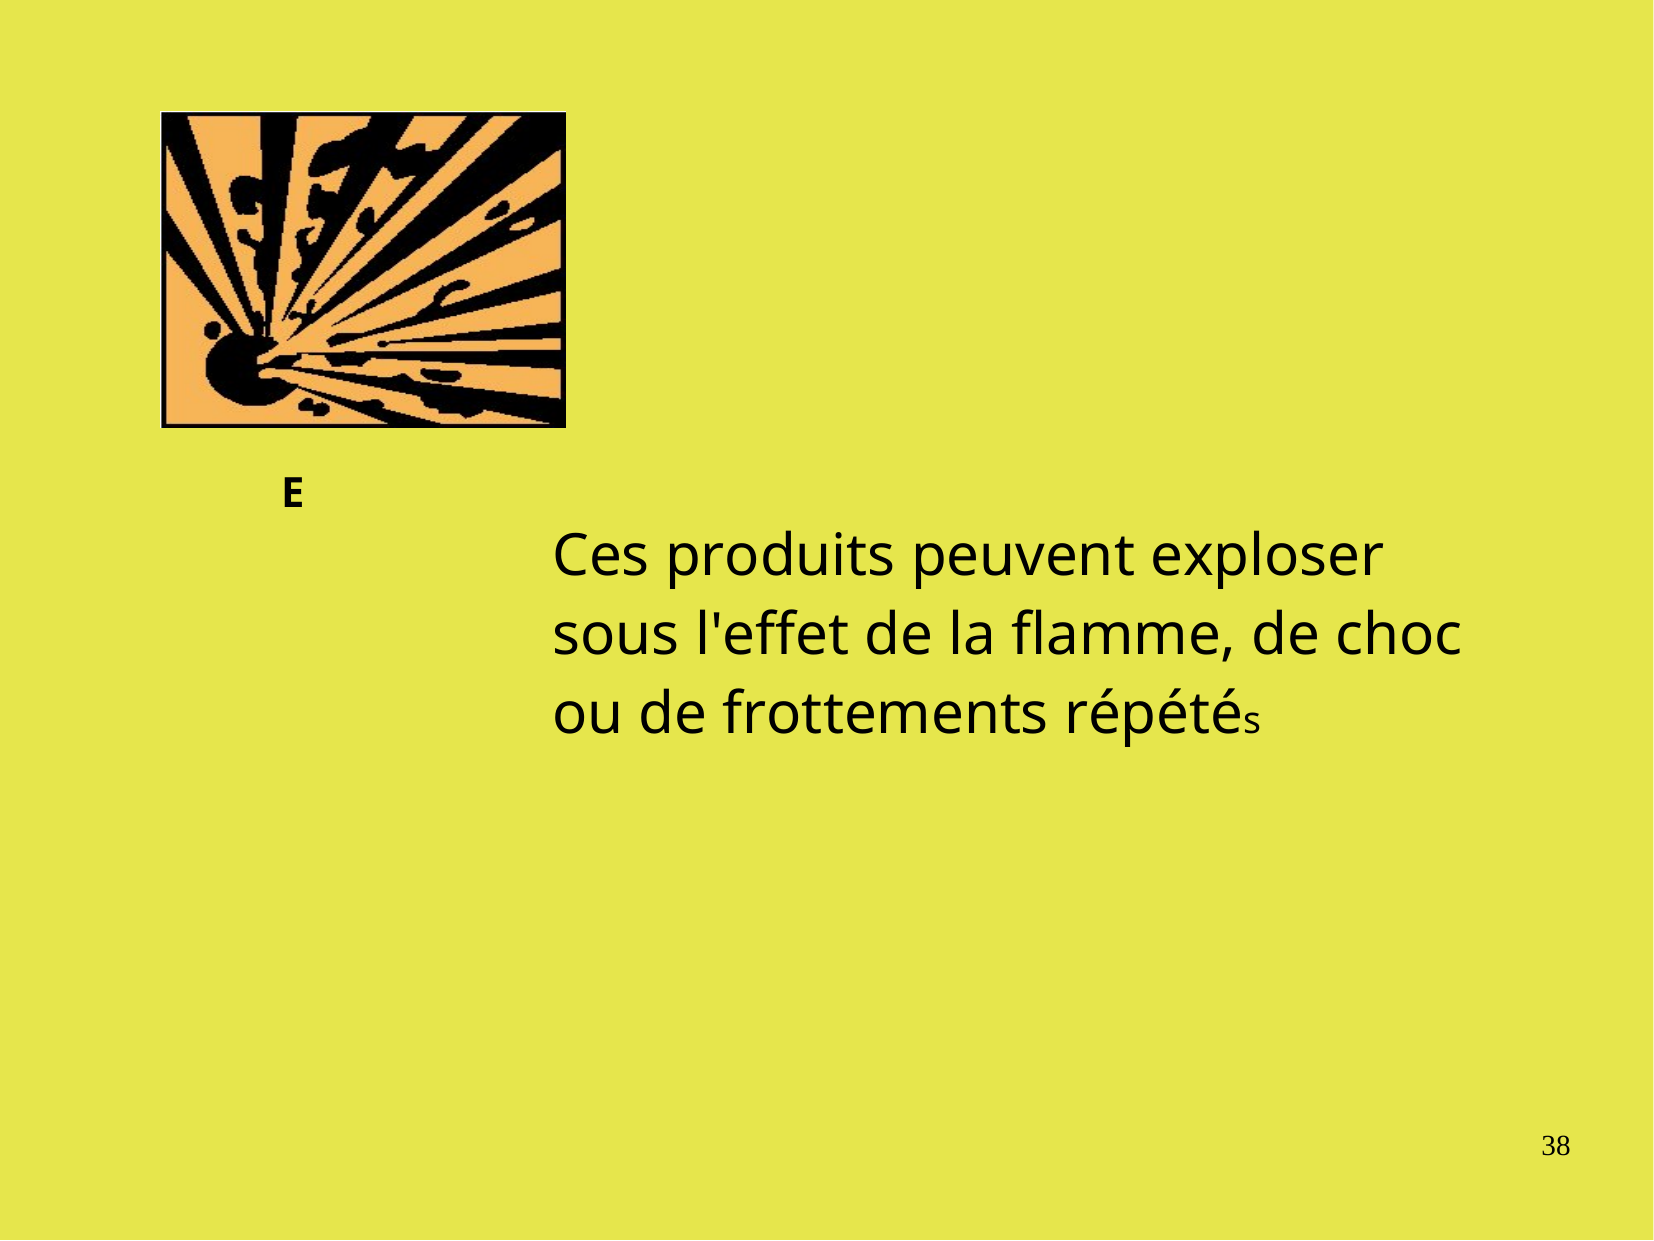

E
Ces produits peuvent exploser sous l'effet de la flamme, de choc ou de frottements répétés
38